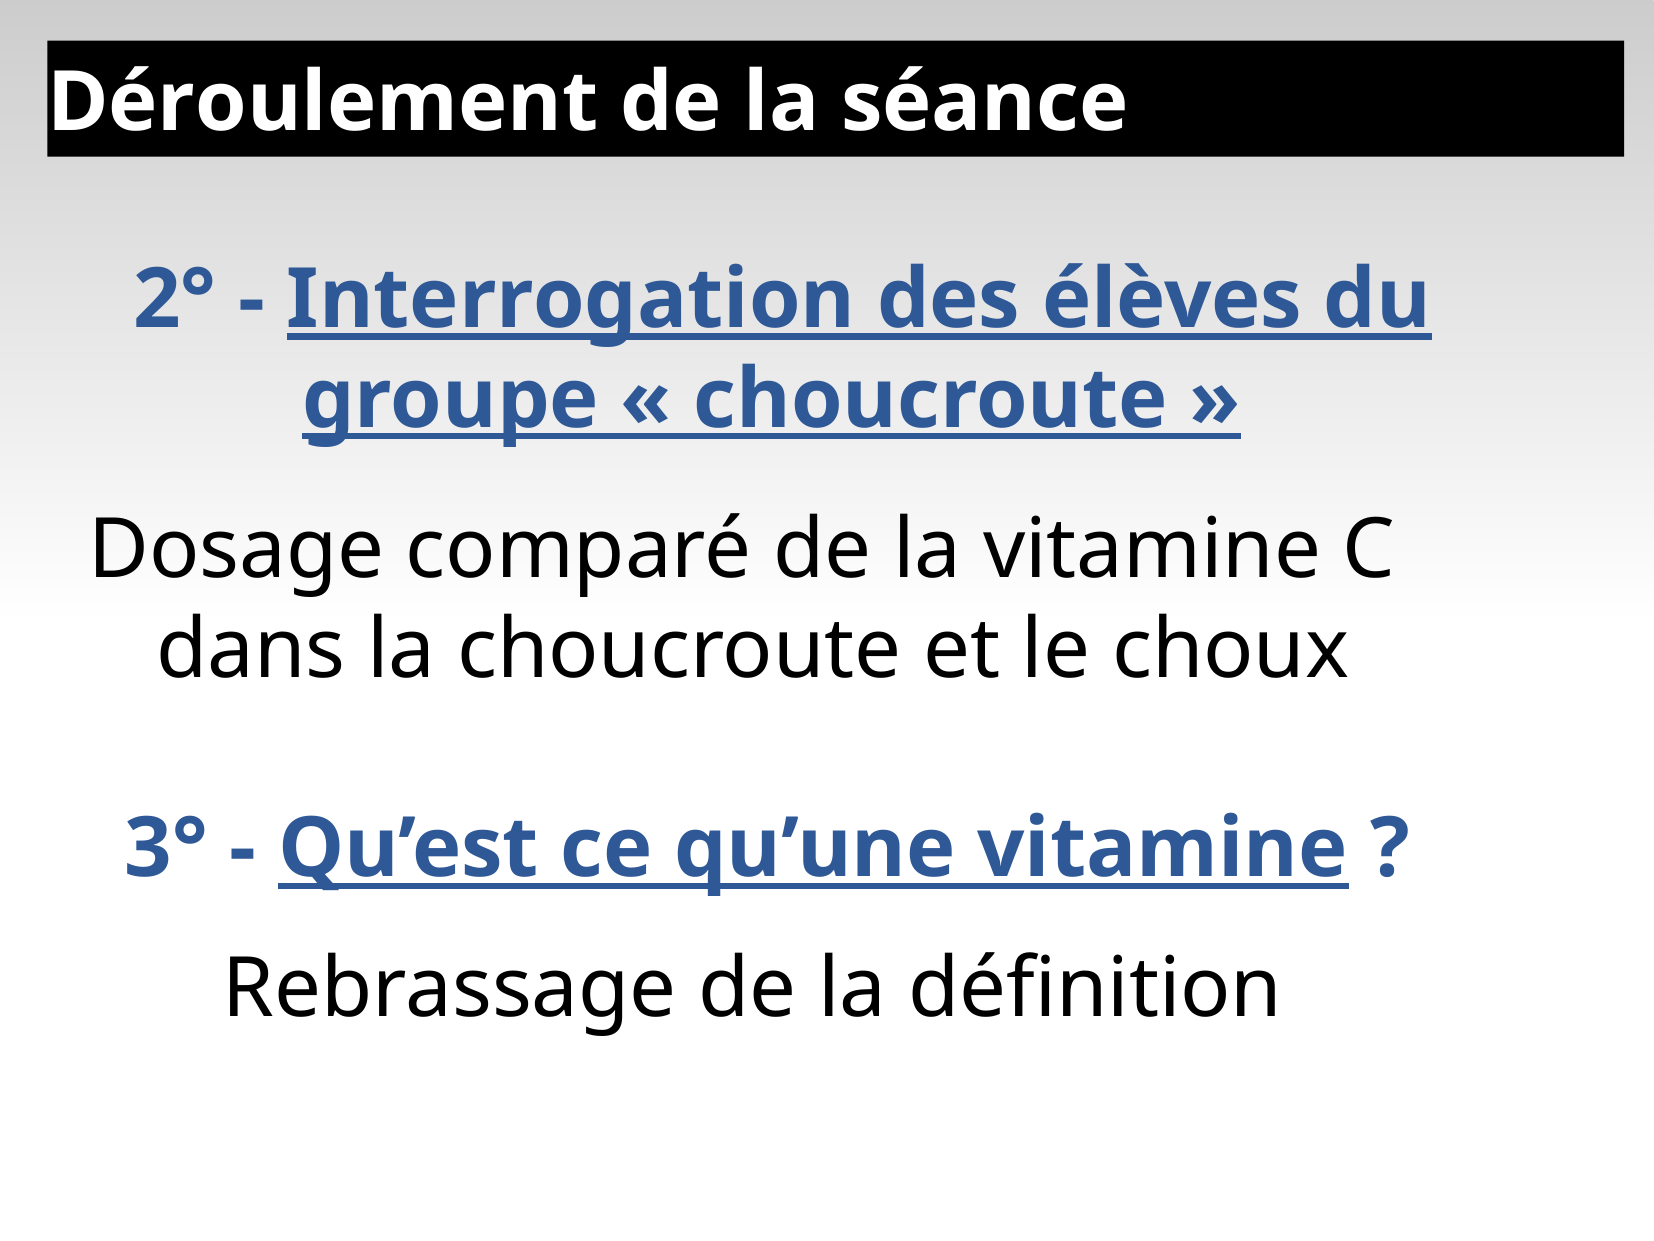

# Déroulement de la séance
2° - Interrogation des élèves du groupe « choucroute »
Dosage comparé de la vitamine C
dans la choucroute et le choux
3° - Qu’est ce qu’une vitamine ?
Rebrassage de la définition